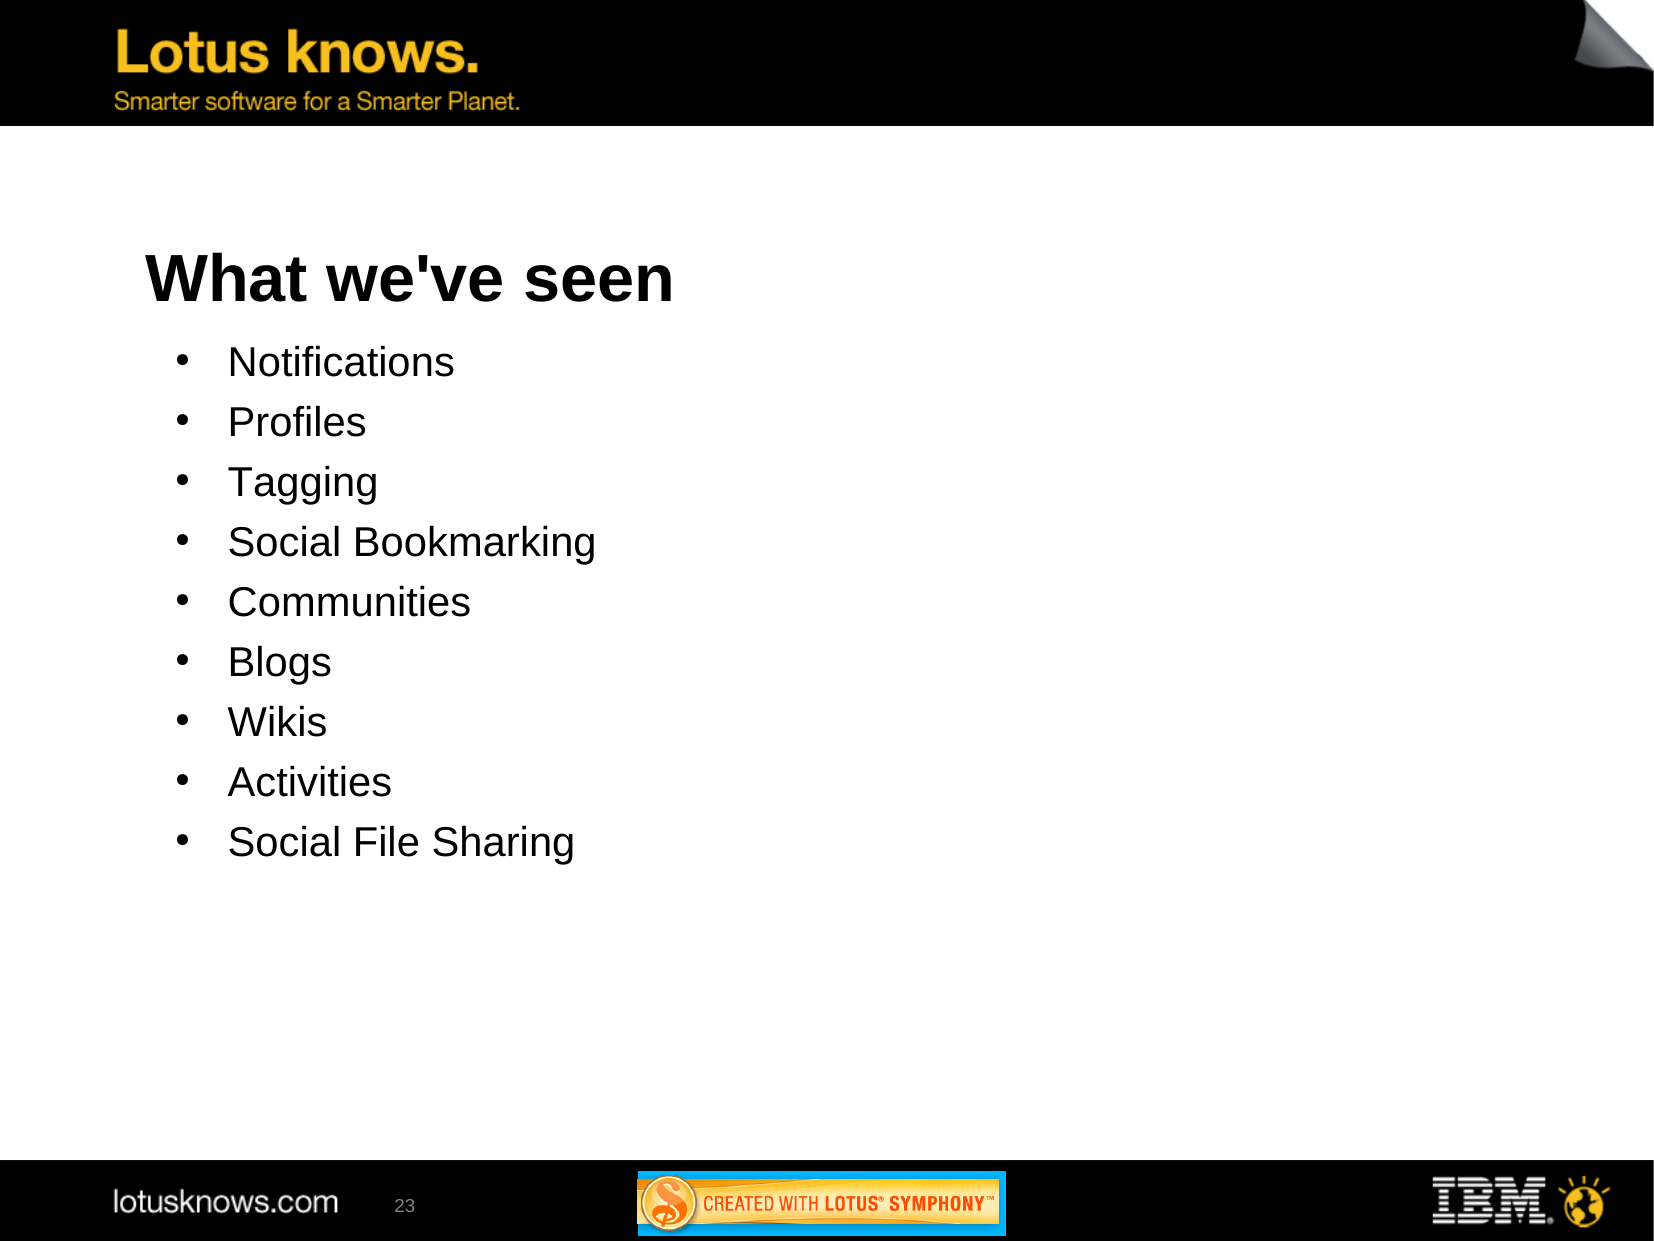

# What we've seen
Notifications
Profiles
Tagging
Social Bookmarking
Communities
Blogs
Wikis
Activities
Social File Sharing
23